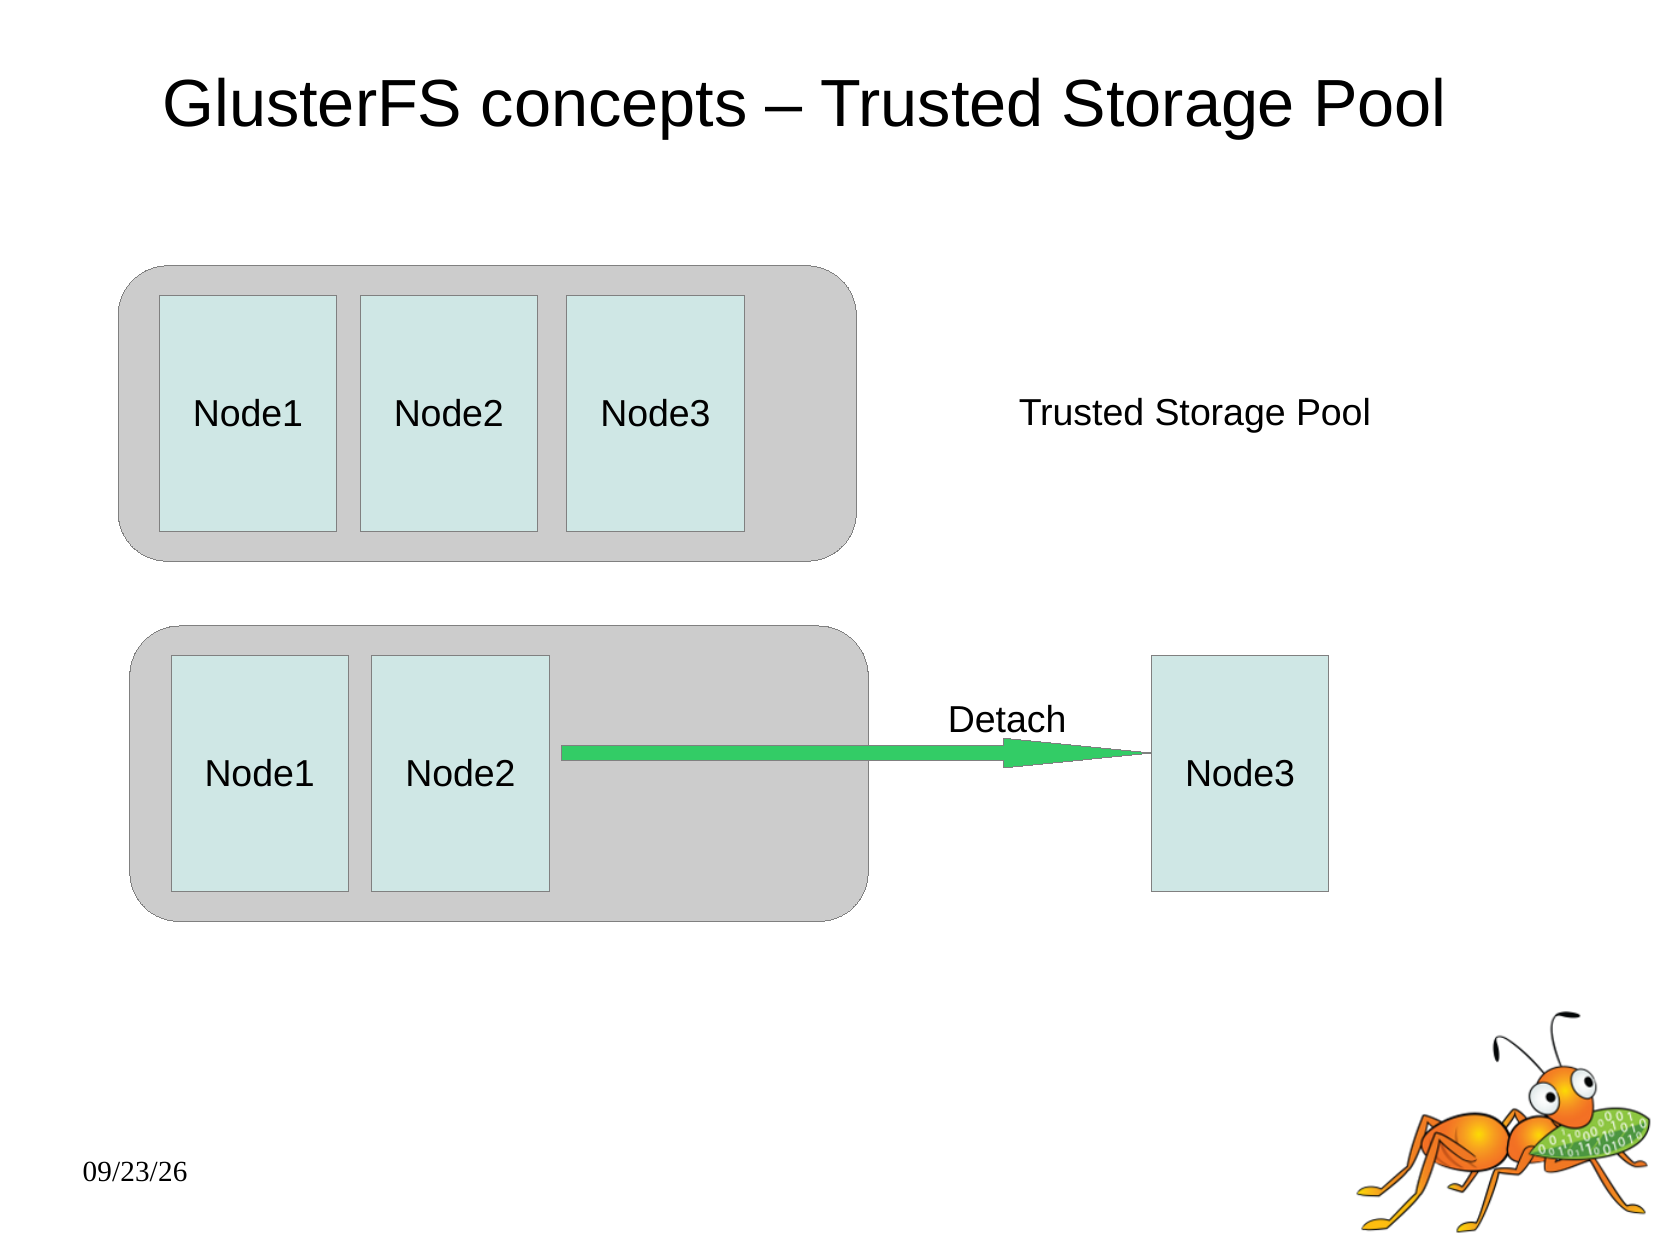

GlusterFS concepts – Trusted Storage Pool
Node1
Node2
Node2
Node3
Node1
Trusted Storage Pool
Node1
Node2
Node3
Detach